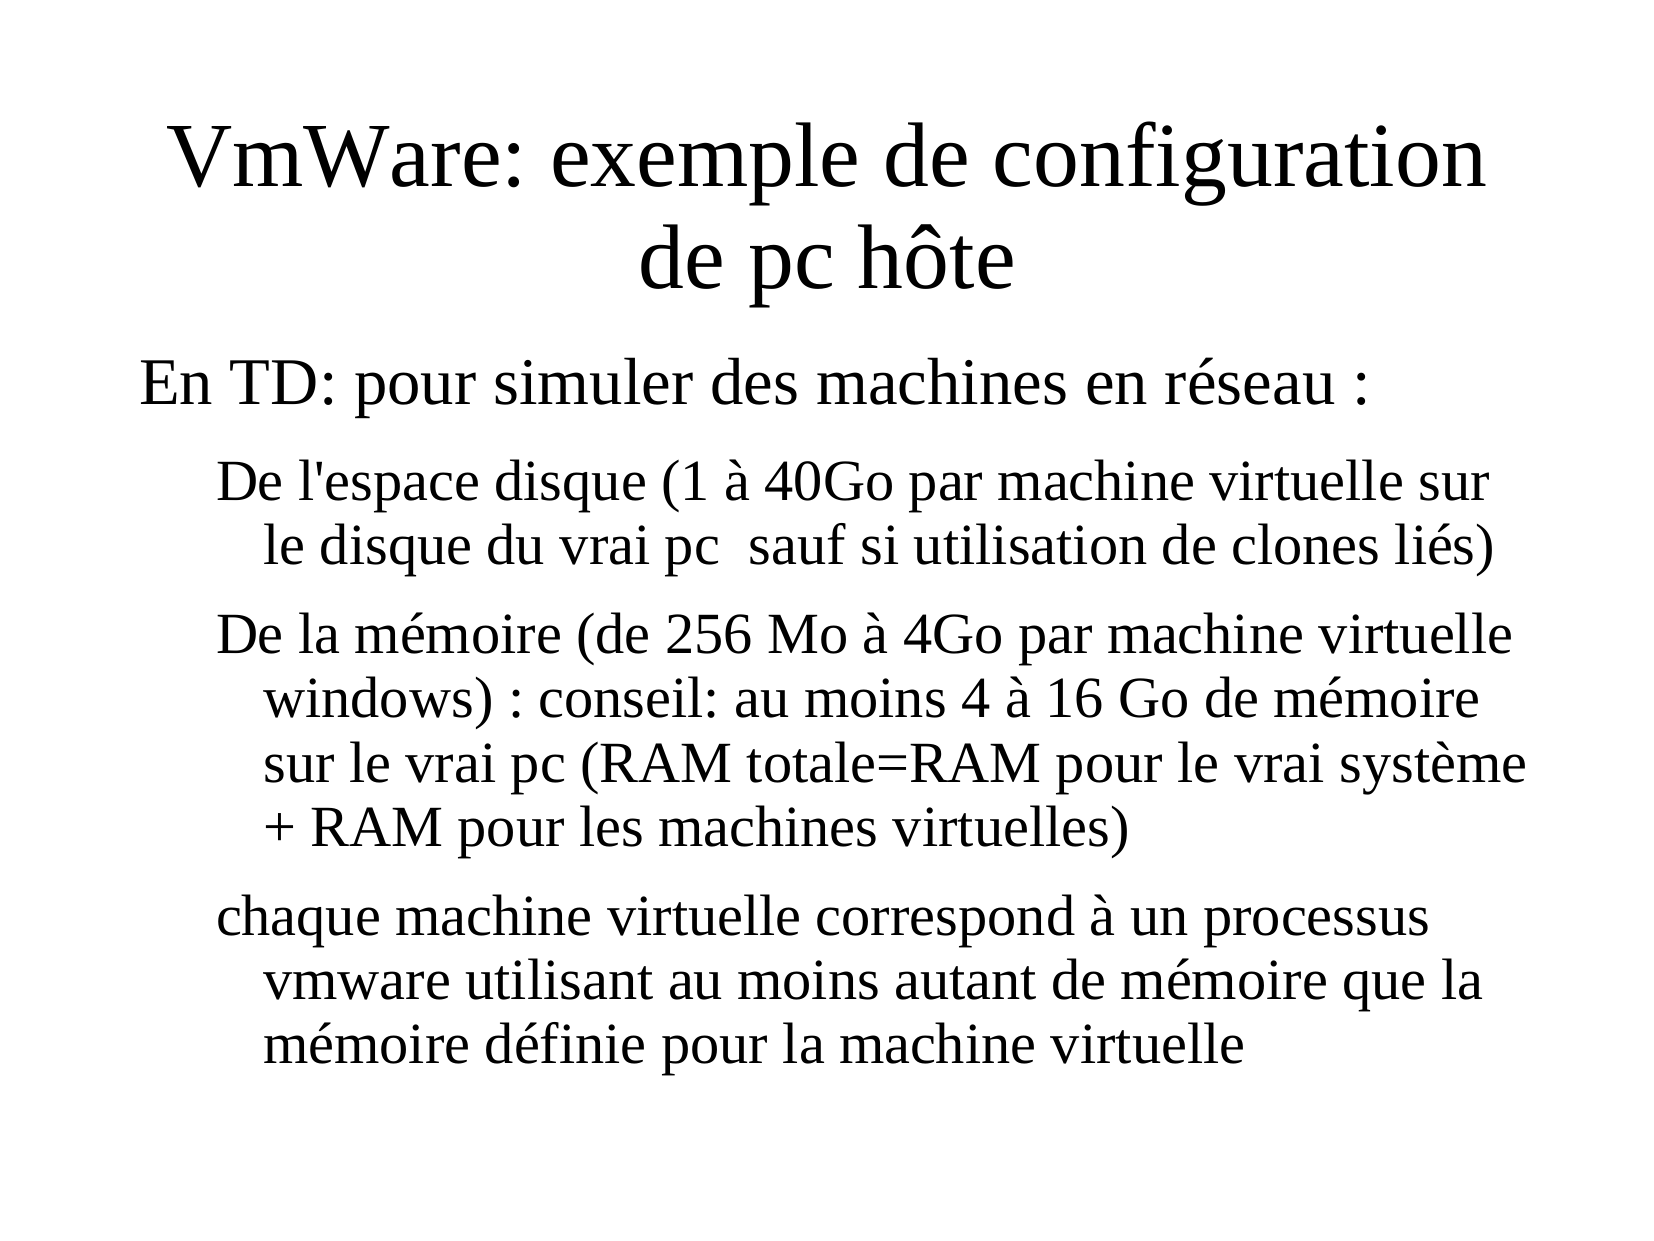

# VmWare: exemple de configuration de pc hôte
En TD: pour simuler des machines en réseau :
De l'espace disque (1 à 40Go par machine virtuelle sur le disque du vrai pc sauf si utilisation de clones liés)
De la mémoire (de 256 Mo à 4Go par machine virtuelle windows) : conseil: au moins 4 à 16 Go de mémoire sur le vrai pc (RAM totale=RAM pour le vrai système + RAM pour les machines virtuelles)
chaque machine virtuelle correspond à un processus vmware utilisant au moins autant de mémoire que la mémoire définie pour la machine virtuelle